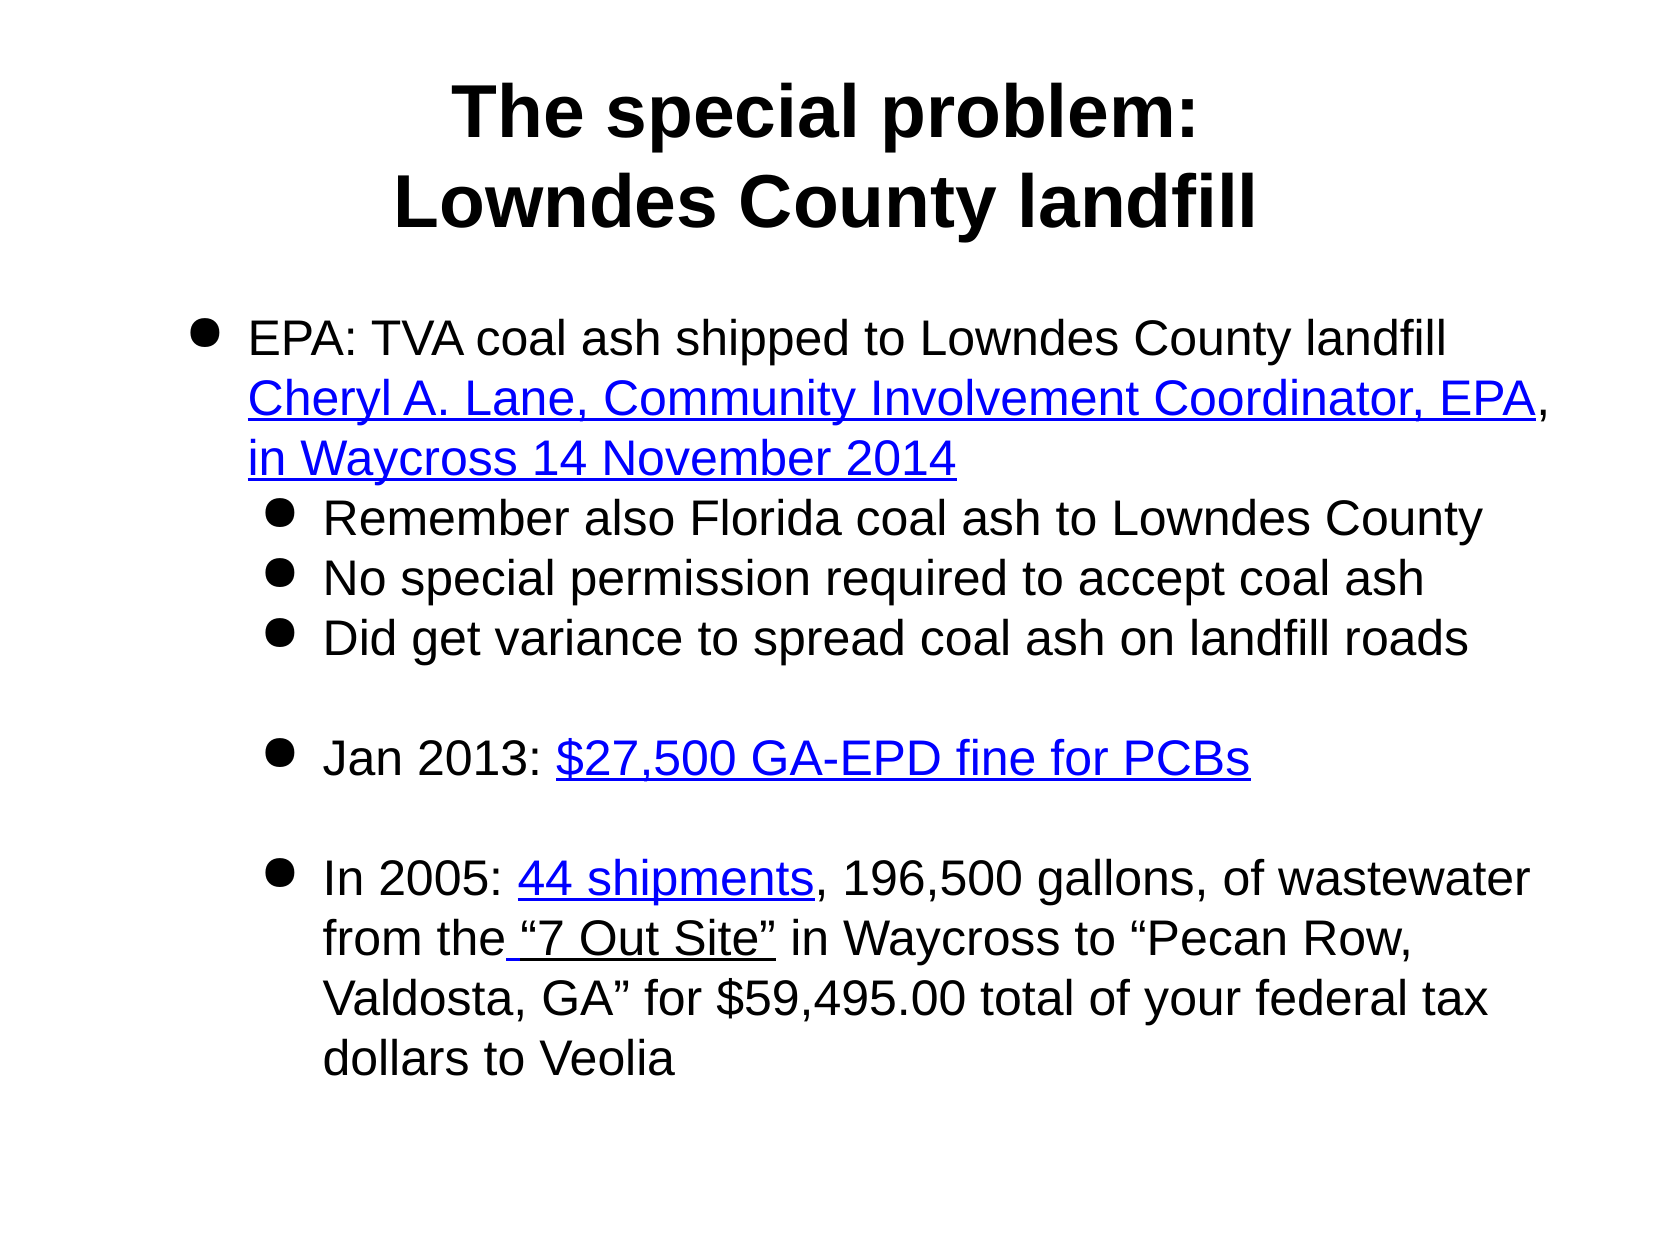

# The special problem: Lowndes County landfill
EPA: TVA coal ash shipped to Lowndes County landfill
Cheryl A. Lane, Community Involvement Coordinator, EPA,
in Waycross 14 November 2014
Remember also Florida coal ash to Lowndes County
No special permission required to accept coal ash
Did get variance to spread coal ash on landfill roads
Jan 2013: $27,500 GA-EPD fine for PCBs
In 2005: 44 shipments, 196,500 gallons, of wastewater from the “7 Out Site” in Waycross to “Pecan Row, Valdosta, GA” for $59,495.00 total of your federal tax dollars to Veolia